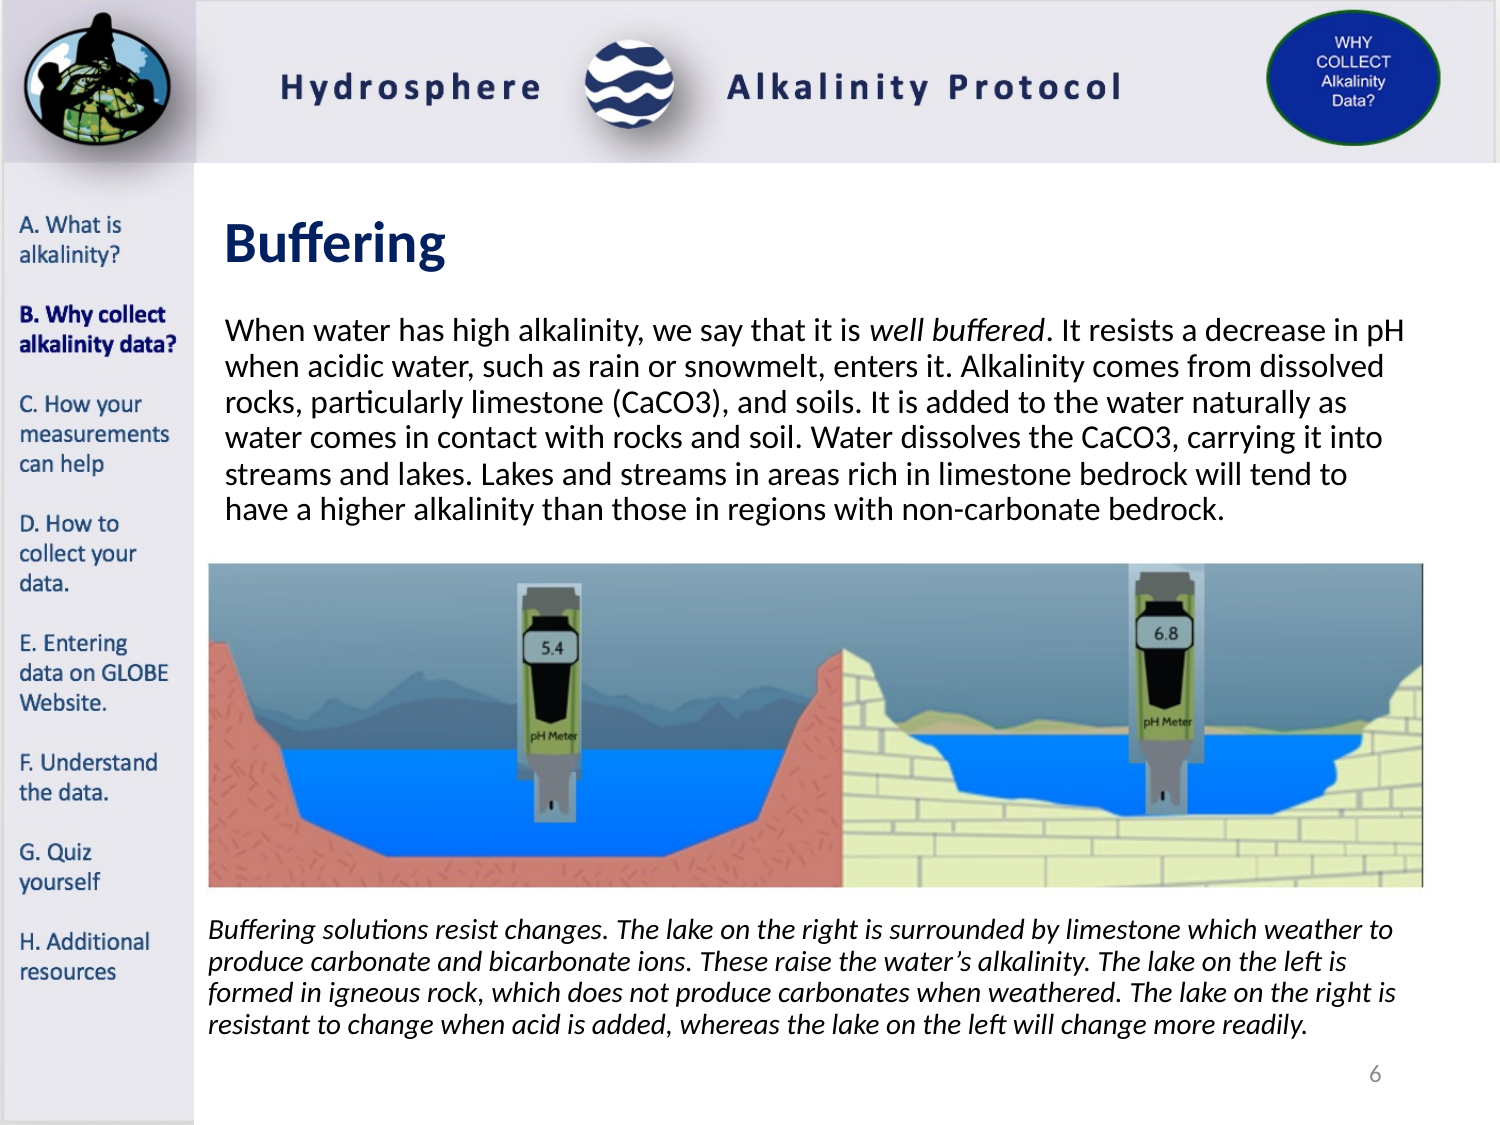

# Buffering
When water has high alkalinity, we say that it is well buffered. It resists a decrease in pH when acidic water, such as rain or snowmelt, enters it. Alkalinity comes from dissolved rocks, particularly limestone (CaCO3), and soils. It is added to the water naturally as water comes in contact with rocks and soil. Water dissolves the CaCO3, carrying it into streams and lakes. Lakes and streams in areas rich in limestone bedrock will tend to have a higher alkalinity than those in regions with non-carbonate bedrock.
Buffering solutions resist changes. The lake on the right is surrounded by limestone which weather to produce carbonate and bicarbonate ions. These raise the water’s alkalinity. The lake on the left is formed in igneous rock, which does not produce carbonates when weathered. The lake on the right is resistant to change when acid is added, whereas the lake on the left will change more readily.